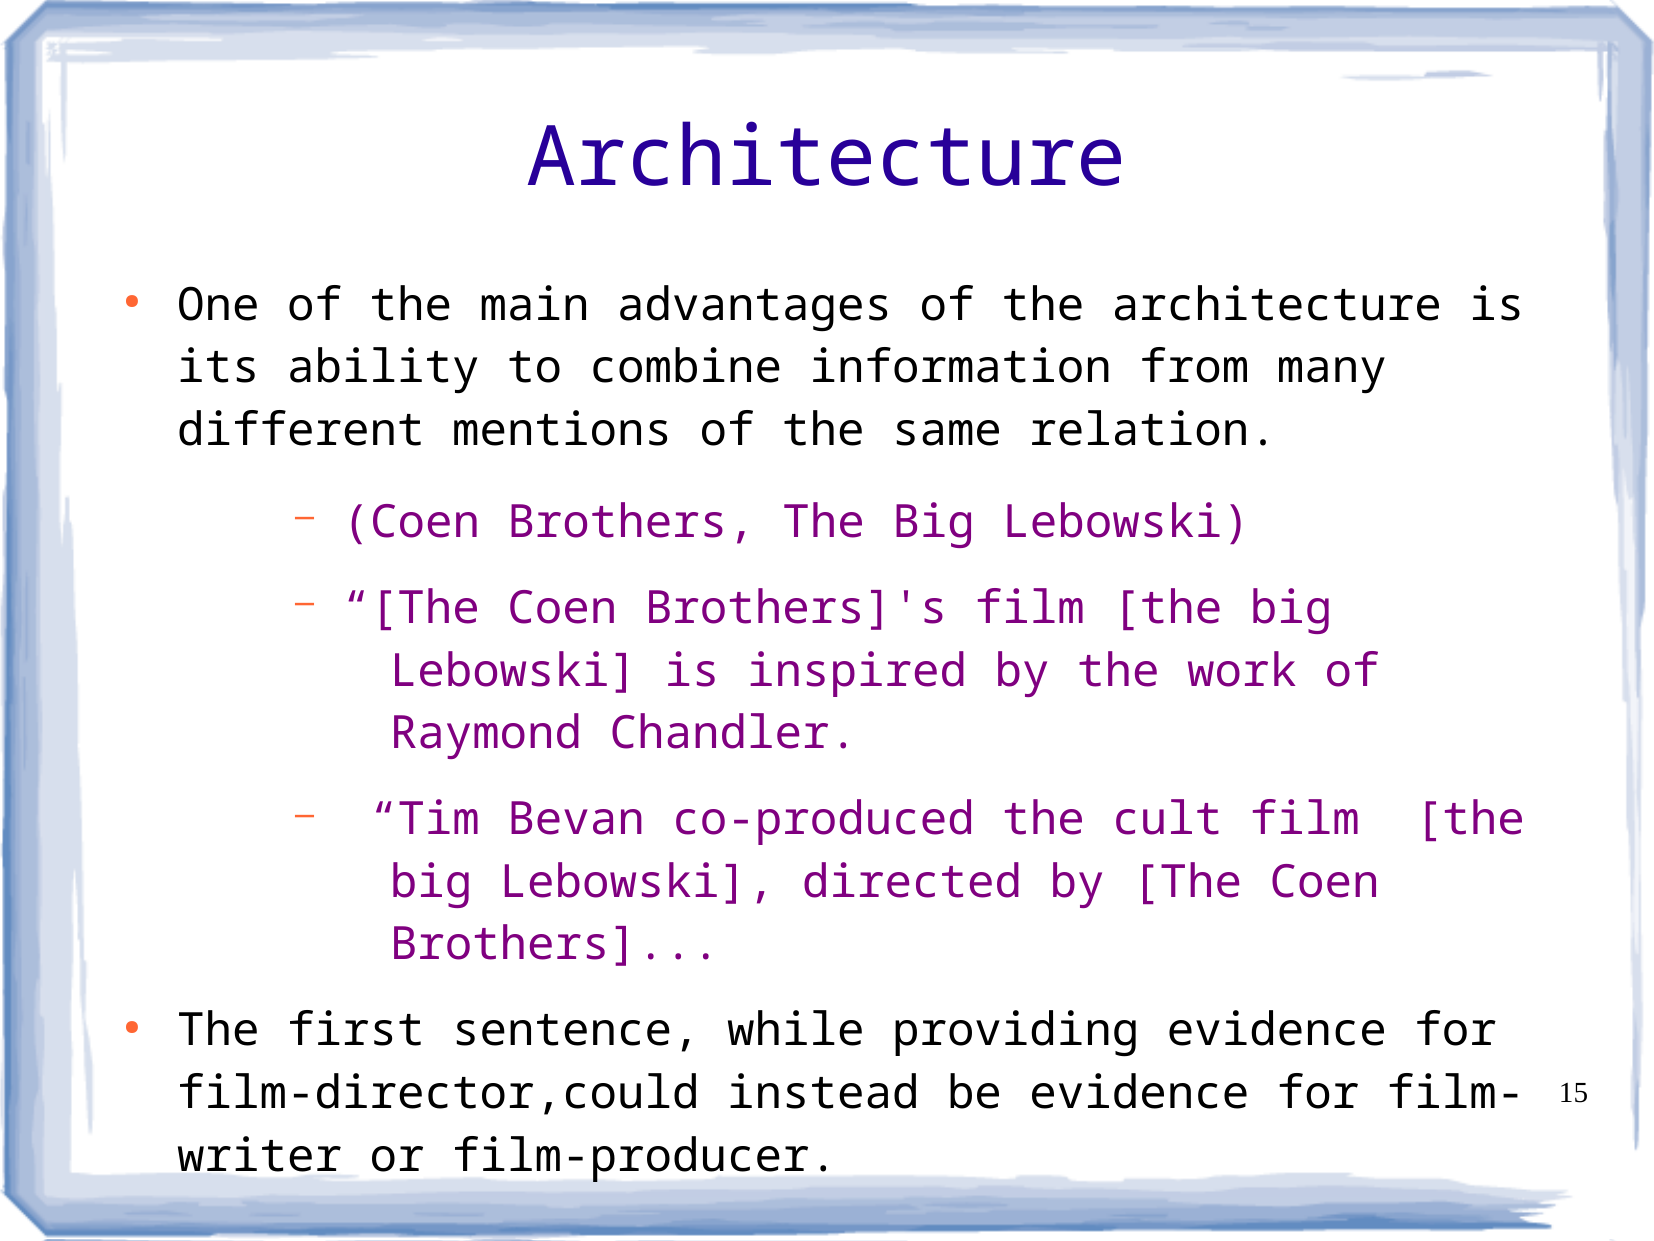

# Architecture
One of the main advantages of the architecture is its ability to combine information from many different mentions of the same relation.
(Coen Brothers, The Big Lebowski)
“[The Coen Brothers]'s film [the big Lebowski] is inspired by the work of Raymond Chandler.
 “Tim Bevan co-produced the cult film [the big Lebowski], directed by [The Coen Brothers]...
The first sentence, while providing evidence for film-director,could instead be evidence for film-writer or film-producer.
15